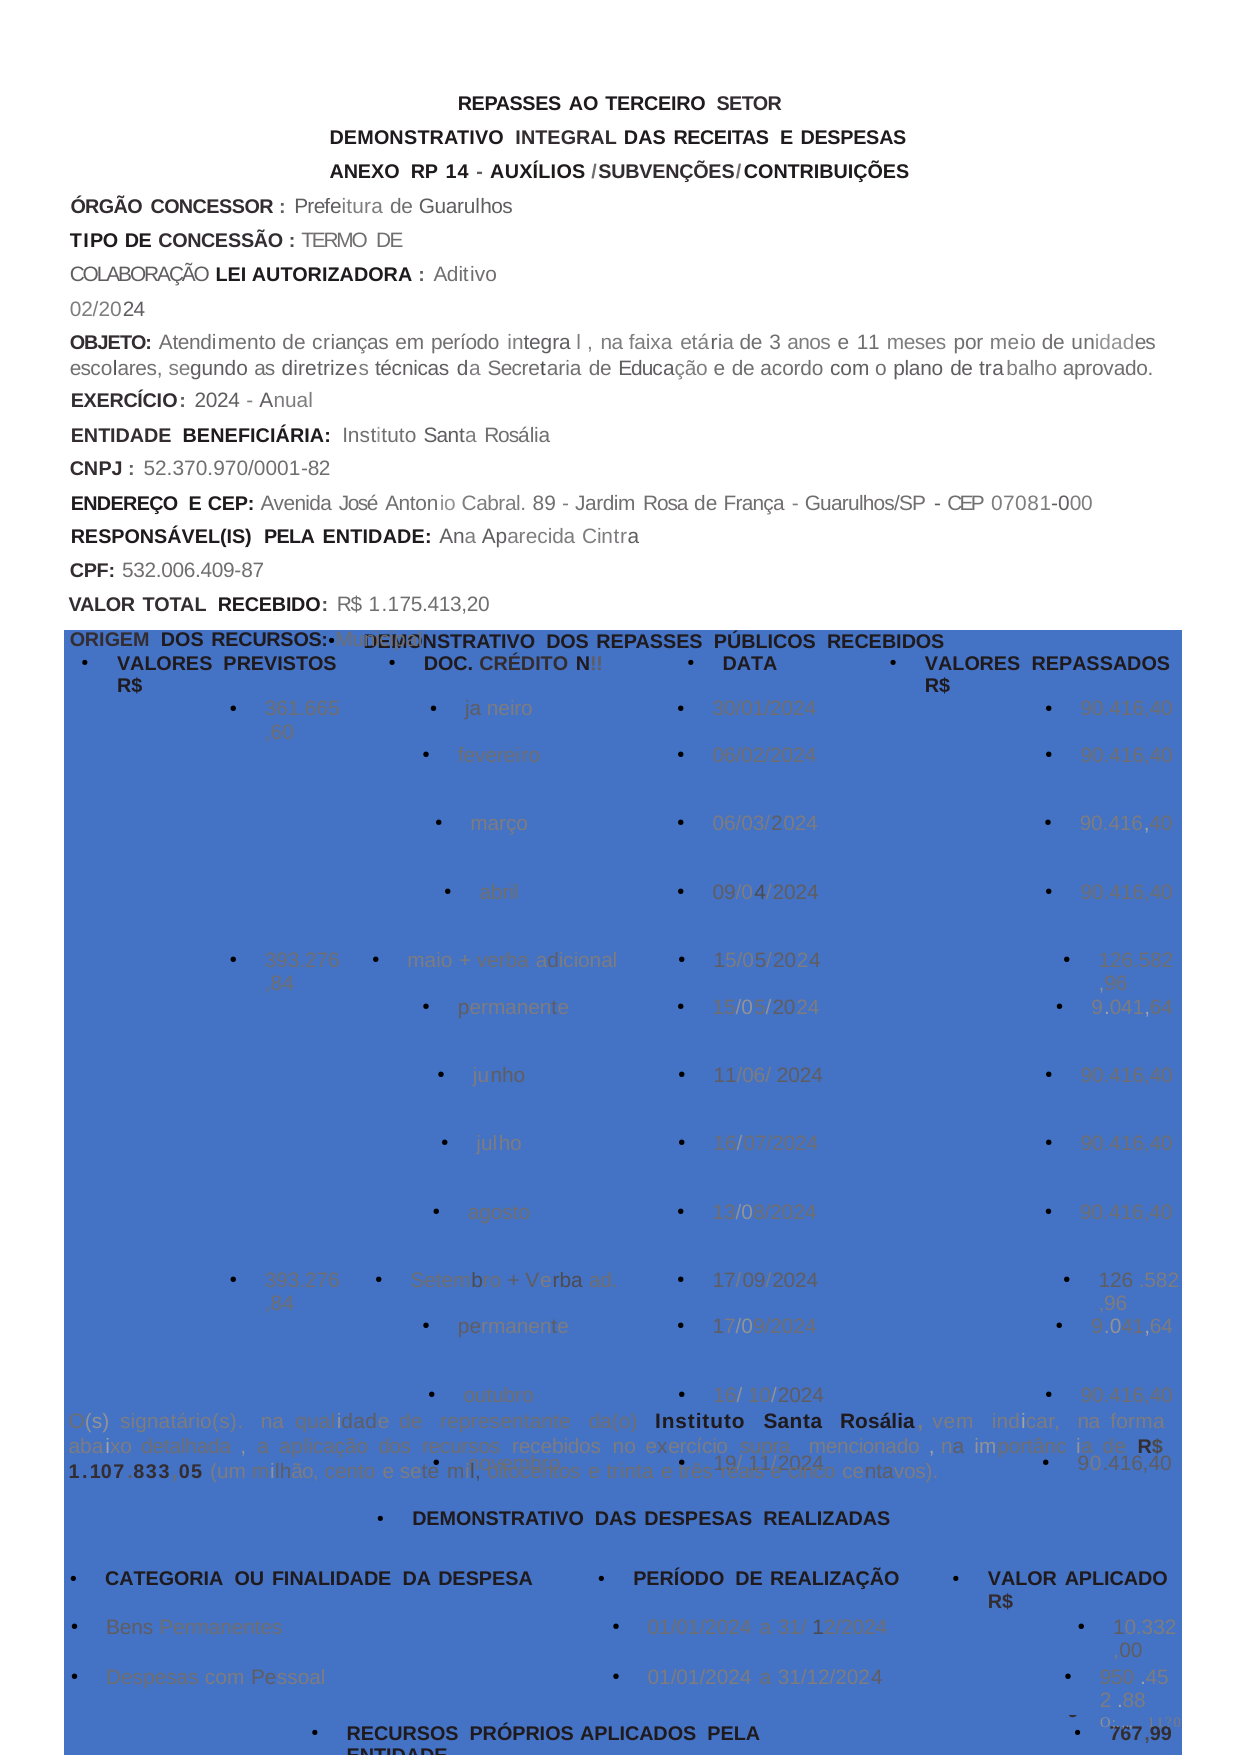

REPASSES AO TERCEIRO SETOR DEMONSTRATIVO INTEGRAL DAS RECEITAS E DESPESAS ANEXO RP 14 - AUXÍLIOS /SUBVENÇÕES/CONTRIBUIÇÕES
ÓRGÃO CONCESSOR : Prefeitura de Guarulhos TIPO DE CONCESSÃO : TERMO DE COLABORAÇÃO LEI AUTORIZADORA : Aditivo 02/2024
OBJETO: Atendimento de crianças em período integra l , na faixa etária de 3 anos e 11 meses por meio de unidades escolares, segundo as diretrizes técnicas da Secretaria de Educação e de acordo com o plano de trabalho aprovado.
EXERCÍCIO: 2024 - Anual
ENTIDADE BENEFICIÁRIA: Instituto Santa Rosália
CNPJ : 52.370.970/0001-82
ENDEREÇO E CEP: Avenida José Antonio Cabral. 89 - Jardim Rosa de França - Guarulhos/SP - CEP 07081-000
RESPONSÁVEL(IS) PELA ENTIDADE: Ana Aparecida Cintra
CPF: 532.006.409-87
VALOR TOTAL RECEBIDO: R$ 1.175.413,20
ORIGEM DOS RECURSOS: Municipal
| DEMONSTRATIVO DOS REPASSES PÚBLICOS RECEBIDOS | | | |
| --- | --- | --- | --- |
| VALORES PREVISTOS R$ | DOC. CRÉDITO N!! | DATA | VALORES REPASSADOS R$ |
| 361.665,60 | ja neiro | 30/01/2024 | 90.416,40 |
| | fevereiro | 06/02/2024 | 90.416,40 |
| | março | 06/03/2024 | 90.416,40 |
| | abril | 09/04/2024 | 90.416,40 |
| 393.276,84 | maio + verba adicional | 15/05/2024 | 126.582 ,96 |
| | permanente | 15/05/2024 | 9.041,64 |
| | junho | 11/06/ 2024 | 90.416,40 |
| | julho | 16/07/2024 | 90.416,40 |
| | agosto | 13/08/2024 | 90.416,40 |
| 393.276,84 | Setembro + Verba ad. | 17/09/2024 | 126 .582,96 |
| | permanente | 17/09/2024 | 9.041,64 |
| | outubro | 16/ 10/2024 | 90.416,40 |
| | novembro | 19/ 11/2024 | 90.416,40 |
| | dezembro | 18/ 12/2024 | 90.416,40 |
| RECEITAS COM APLICAÇÕES FINANCEIRAS DOS REPASSES PÚBLICOS | | | 40 .623,70 |
| SALDO ANTERIOR | | | 509.838,49 |
| TOTAL | | | 1.725.875,39 |
| RECURSOS PRÓPRIOS APLICADOS PELA ENTIDADE | | | 767,99 |
O(s) signatário(s). na qualidade de representante da(o) Instituto Santa Rosália, vem indicar, na forma abaixo detalhada , a aplicação dos recursos recebidos no exercício supra mencionado ,na importânc ia de R$ 1.107.833,05 (um milhão, cento e sete mil, oitocentos e trinta e três reais e cinco centavos).
| DEMONSTRATIVO DAS DESPESAS REALIZADAS | | |
| --- | --- | --- |
| CATEGORIA OU FINALIDADE DA DESPESA | PERÍODO DE REALIZAÇÃO | VALOR APLICADO R$ |
| Bens Permanentes | 01/01/2024 a 31/ 12/2024 | 10.332,00 |
| Despesas com Pessoal | 01/01/2024 a 31/12/2024 | 950 .452 .88 |
O;.,., 11?0